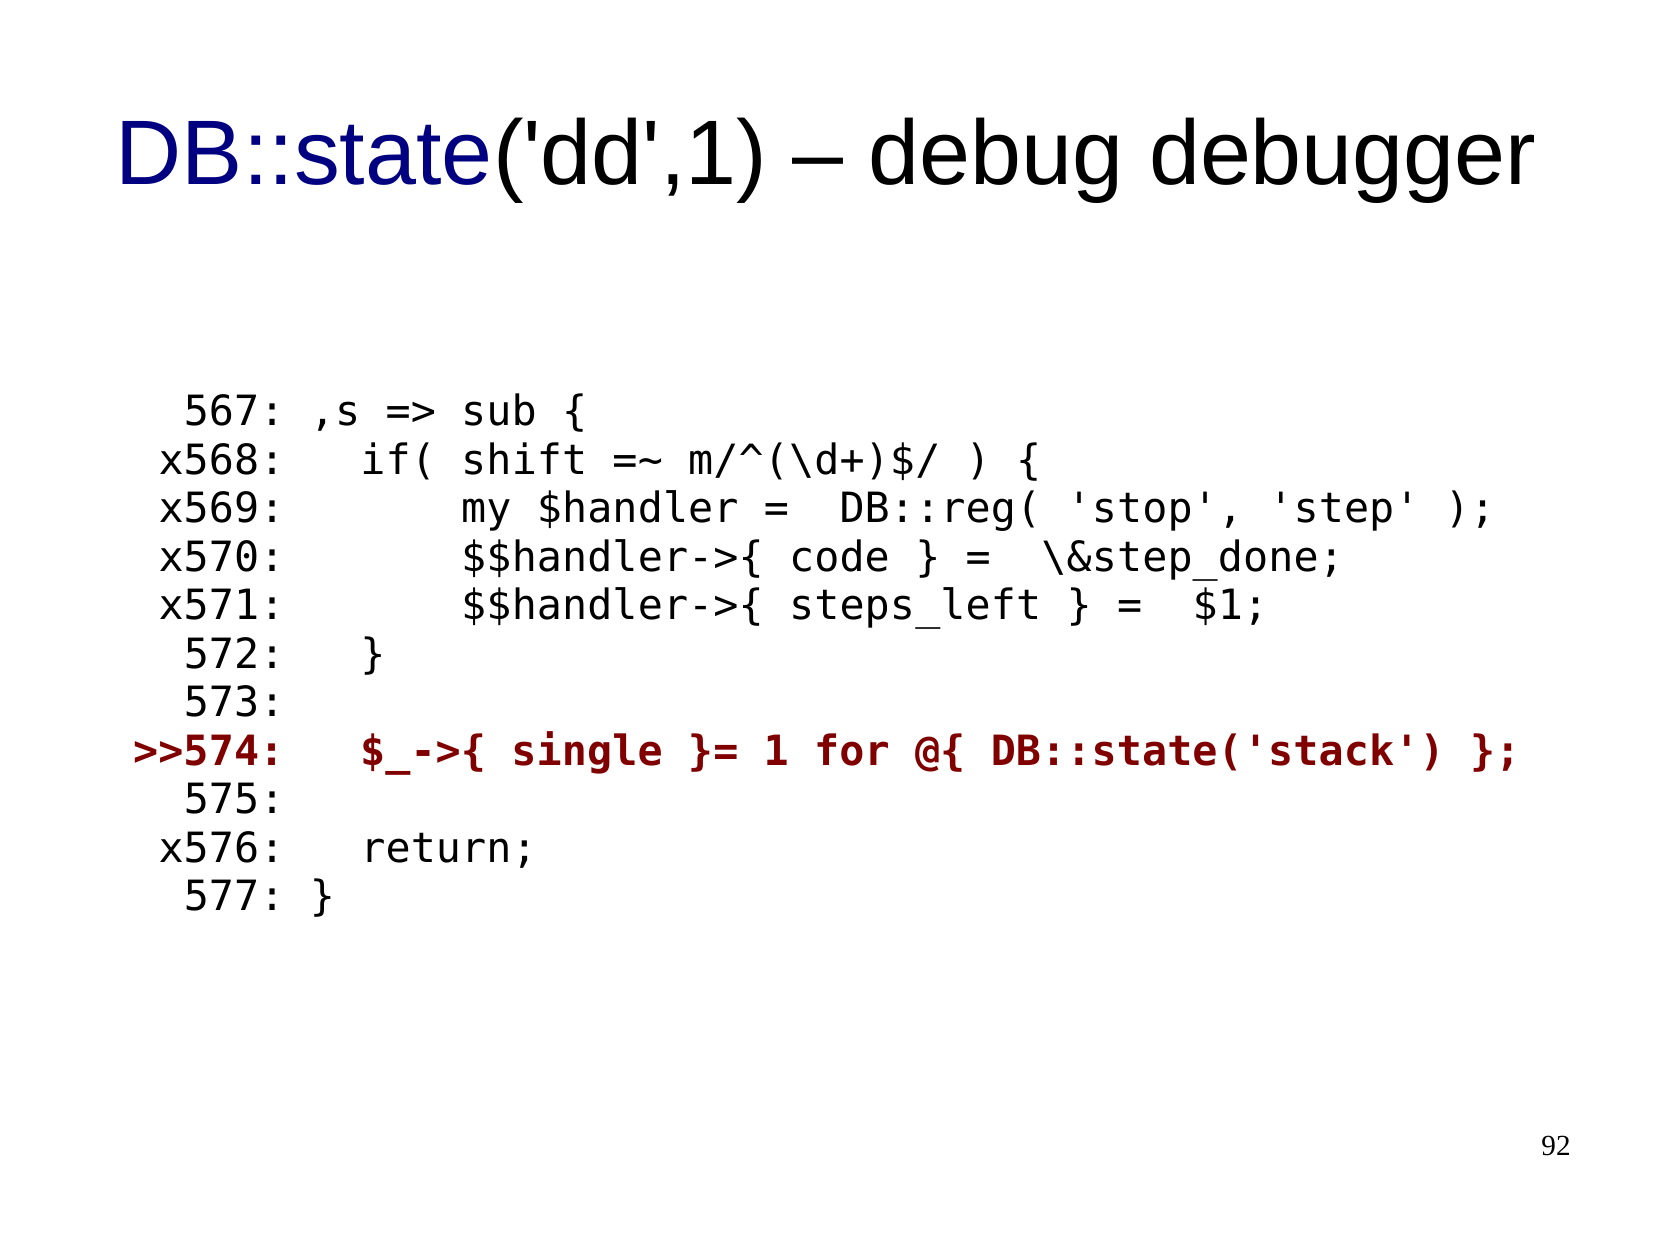

# DB::state('dd',1) – debug debugger
 567: ,s => sub {
 x568: if( shift =~ m/^(\d+)$/ ) {
 x569: my $handler = DB::reg( 'stop', 'step' );
 x570: $$handler->{ code } = \&step_done;
 x571: $$handler->{ steps_left } = $1;
 572: }
 573:
 >>574: $_->{ single }= 1 for @{ DB::state('stack') };
 575:
 x576: return;
 577: }
92